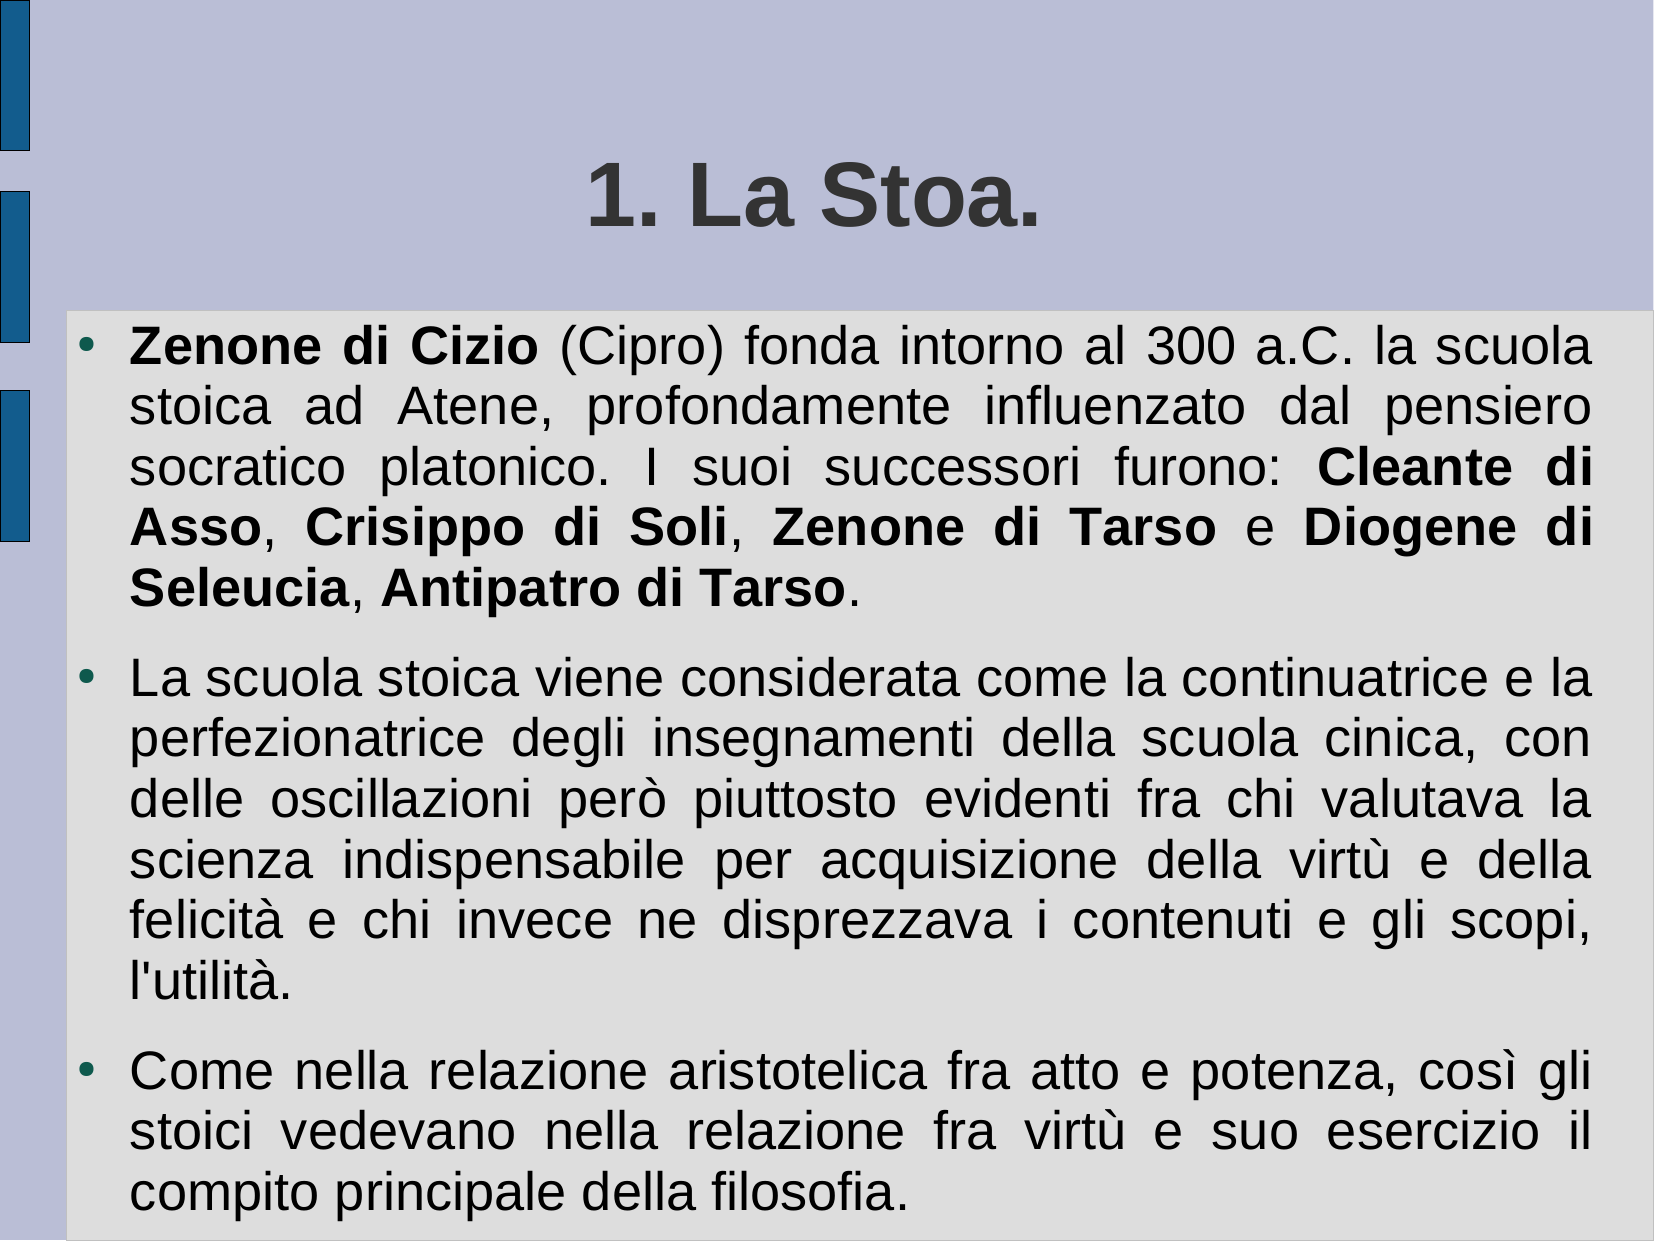

# 1. La Stoa.
Zenone di Cizio (Cipro) fonda intorno al 300 a.C. la scuola stoica ad Atene, profondamente influenzato dal pensiero socratico platonico. I suoi successori furono: Cleante di Asso, Crisippo di Soli, Zenone di Tarso e Diogene di Seleucia, Antipatro di Tarso.
La scuola stoica viene considerata come la continuatrice e la perfezionatrice degli insegnamenti della scuola cinica, con delle oscillazioni però piuttosto evidenti fra chi valutava la scienza indispensabile per acquisizione della virtù e della felicità e chi invece ne disprezzava i contenuti e gli scopi, l'utilità.
Come nella relazione aristotelica fra atto e potenza, così gli stoici vedevano nella relazione fra virtù e suo esercizio il compito principale della filosofia.